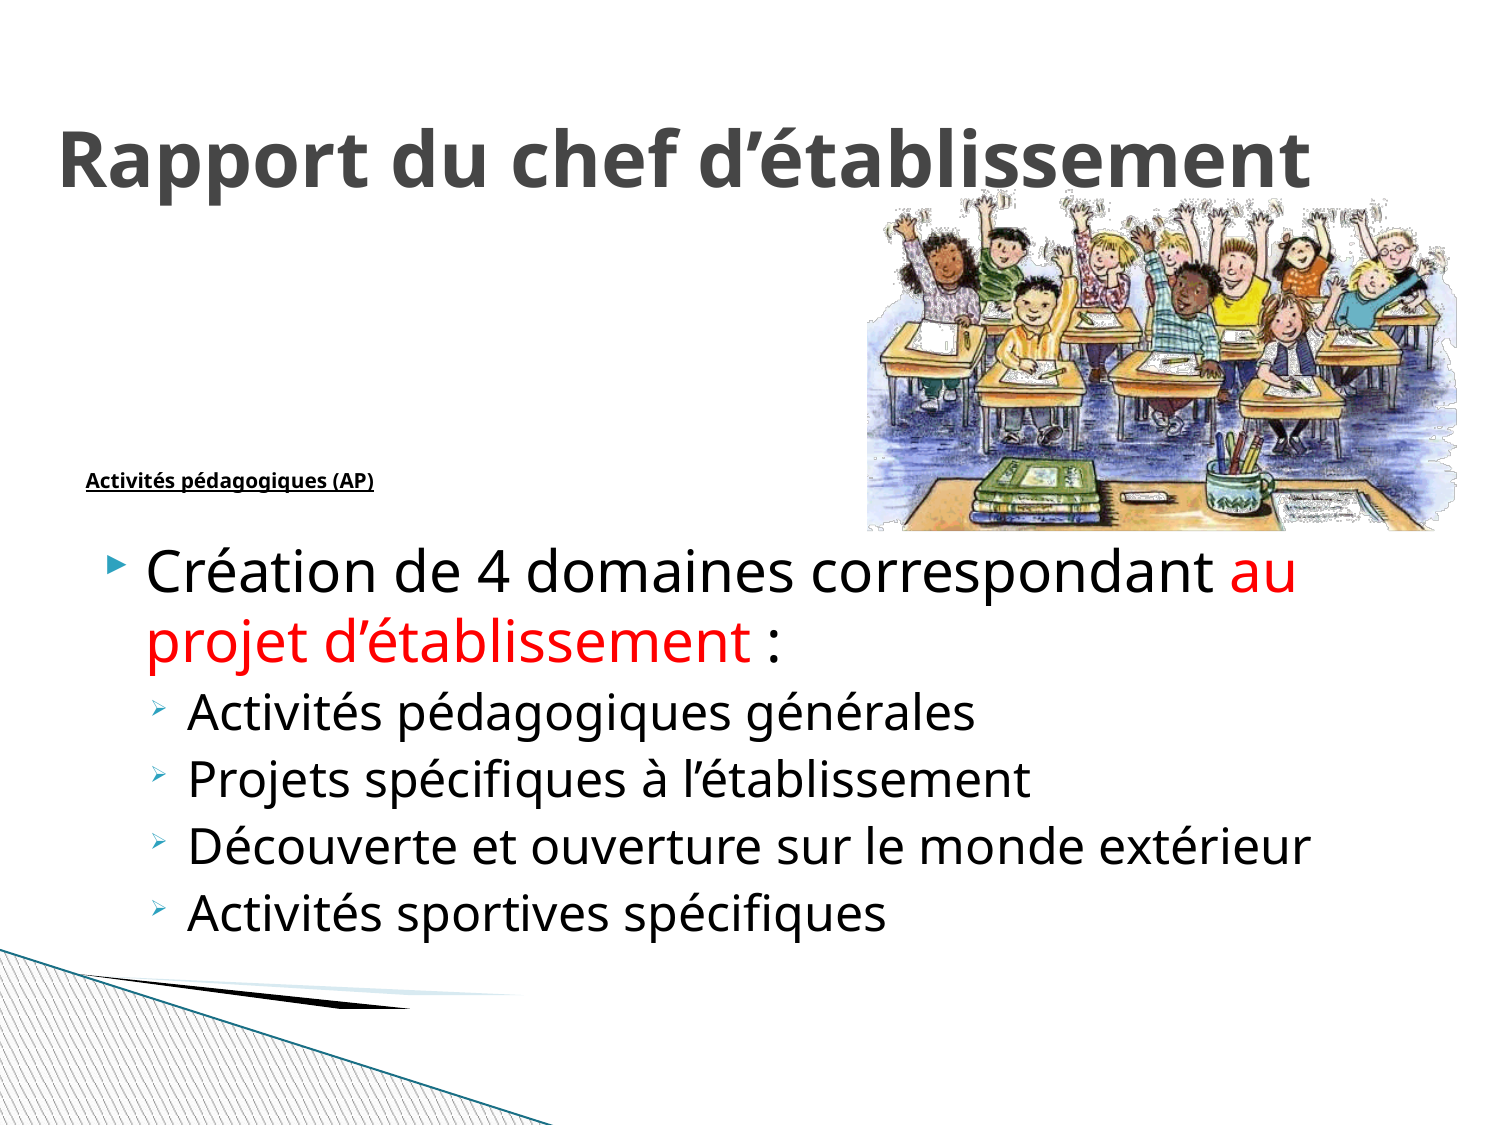

# Rapport du chef d’établissement
Activités pédagogiques (AP)
Création de 4 domaines correspondant au projet d’établissement :
Activités pédagogiques générales
Projets spécifiques à l’établissement
Découverte et ouverture sur le monde extérieur
Activités sportives spécifiques